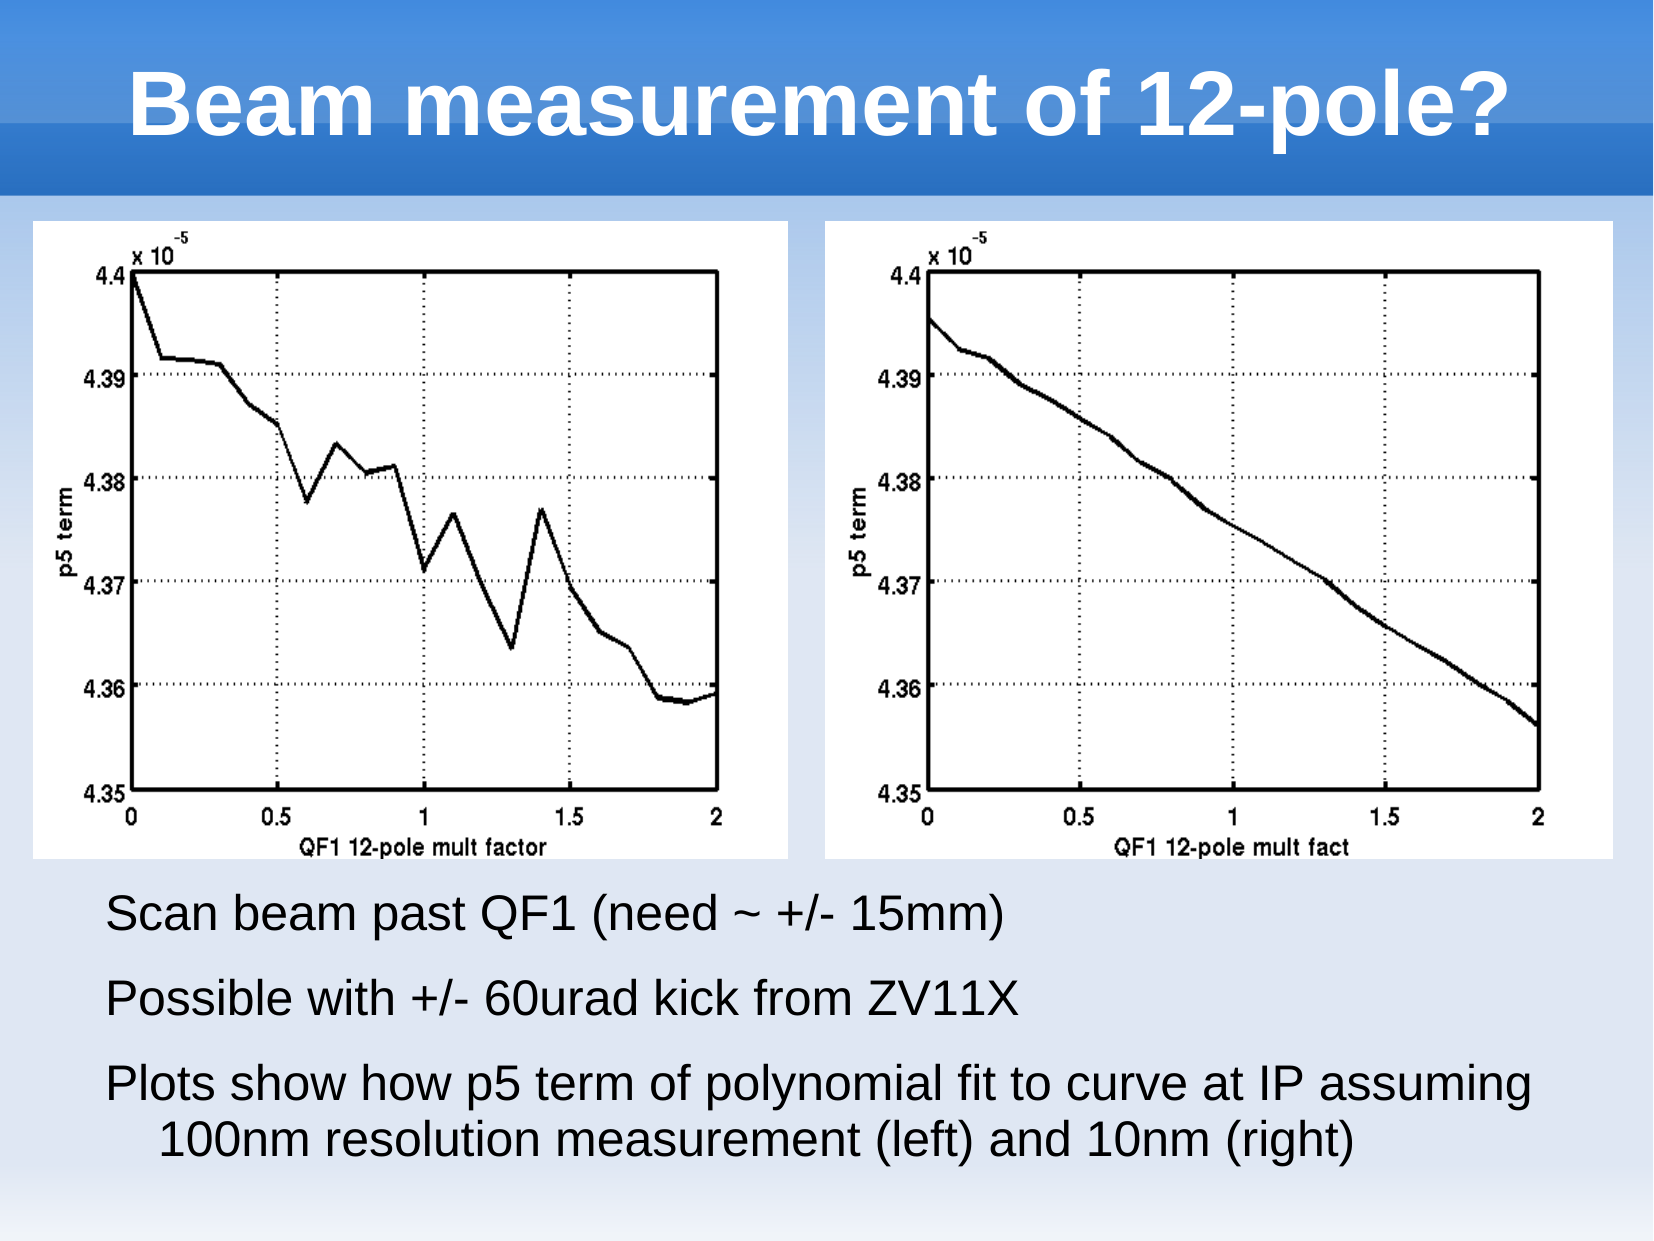

# Beam measurement of 12-pole?
Scan beam past QF1 (need ~ +/- 15mm)
Possible with +/- 60urad kick from ZV11X
Plots show how p5 term of polynomial fit to curve at IP assuming 100nm resolution measurement (left) and 10nm (right)